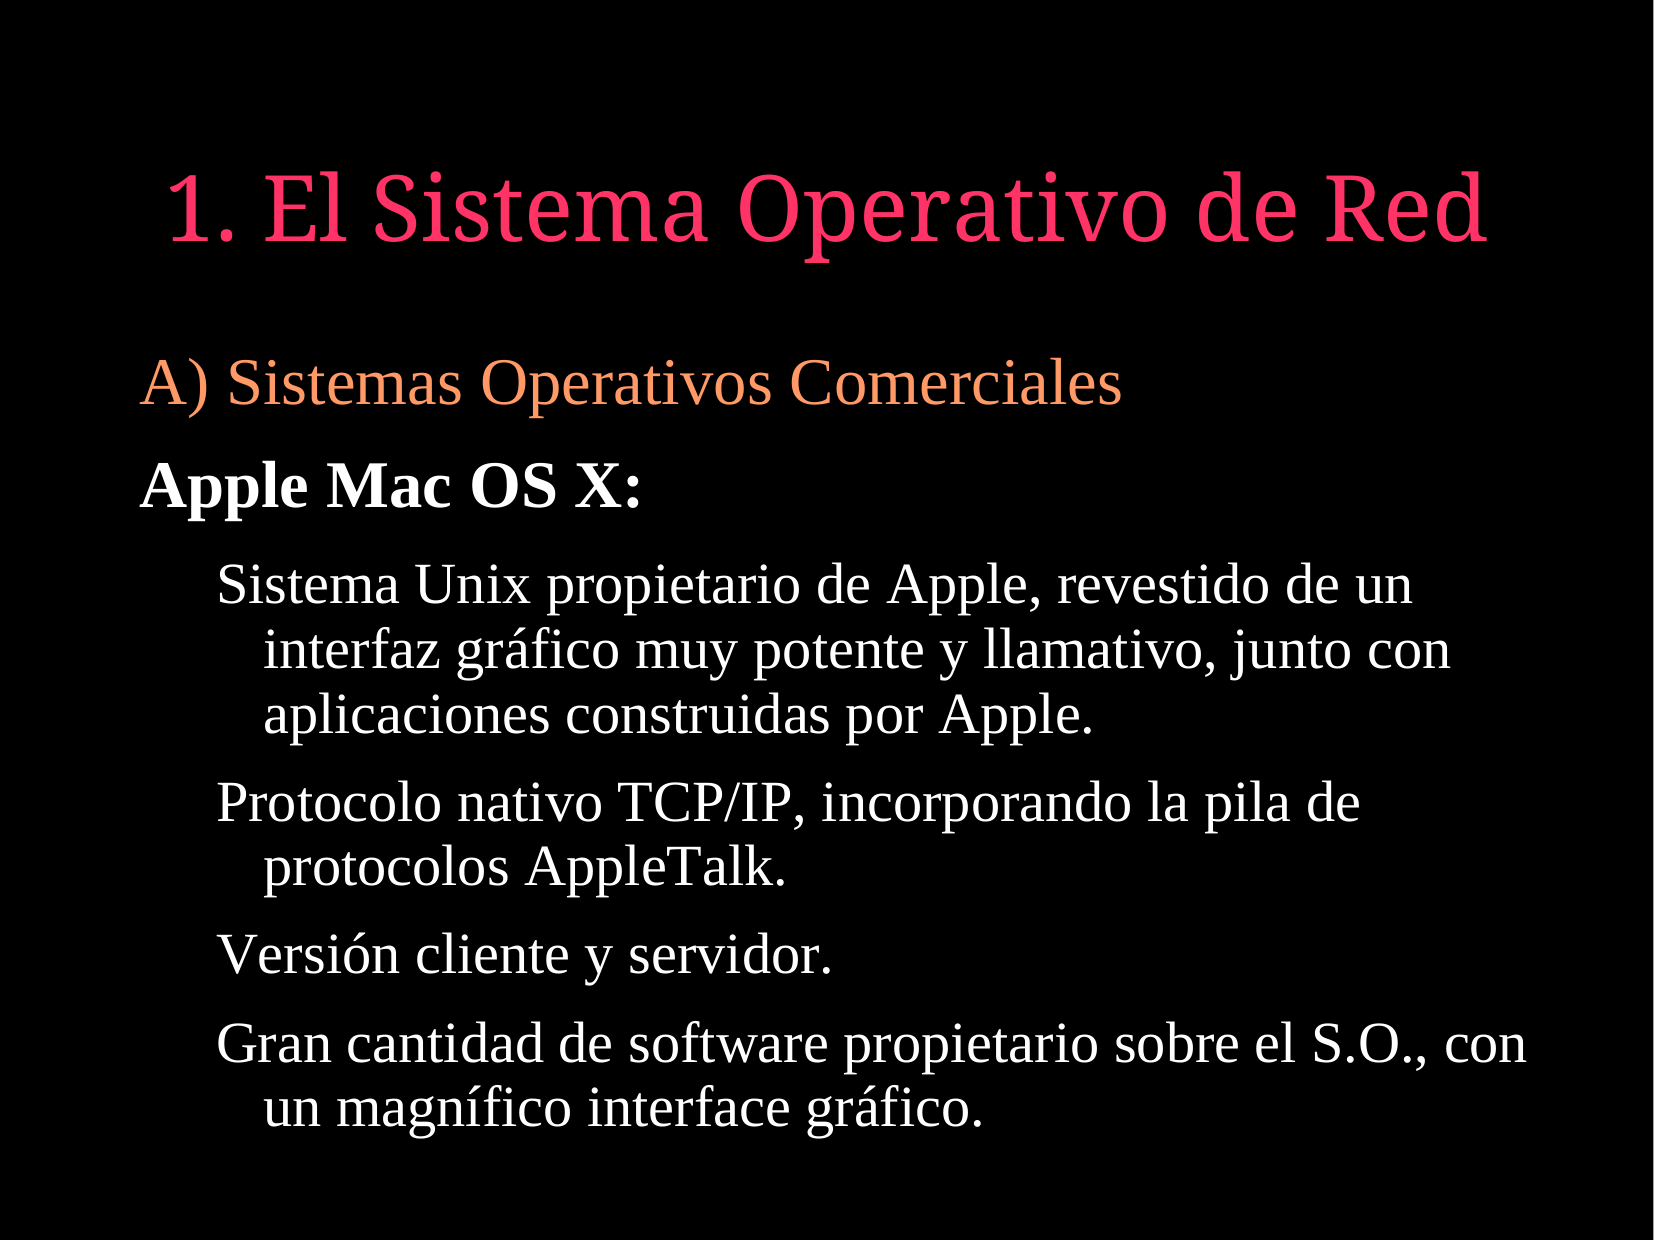

# 1. El Sistema Operativo de Red
A) Sistemas Operativos Comerciales
Apple Mac OS X:
Sistema Unix propietario de Apple, revestido de un interfaz gráfico muy potente y llamativo, junto con aplicaciones construidas por Apple.
Protocolo nativo TCP/IP, incorporando la pila de protocolos AppleTalk.
Versión cliente y servidor.
Gran cantidad de software propietario sobre el S.O., con un magnífico interface gráfico.